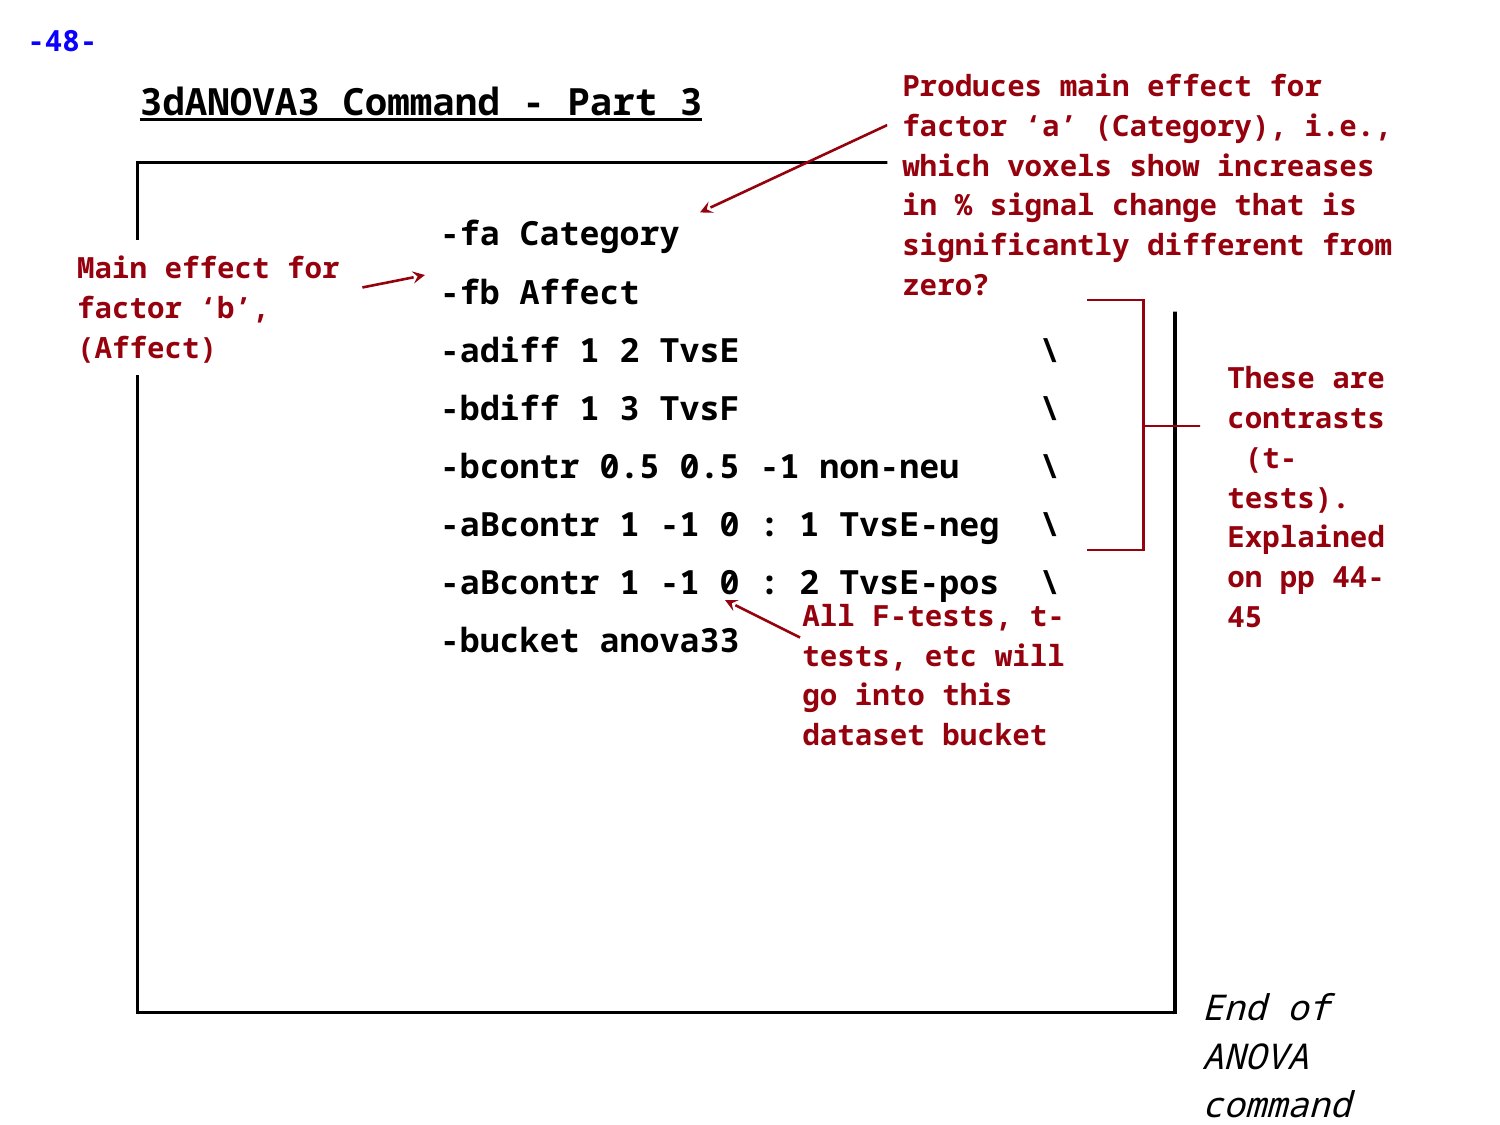

Produces main effect for factor ‘a’ (Category), i.e., which voxels show increases in % signal change that is significantly different from zero?
# 3dANOVA3 Command - Part 3
			-fa Category			\
			-fb Affect			\
			-adiff 1 2 TvsE		\
			-bdiff 1 3 TvsF		\
			-bcontr 0.5 0.5 -1 non-neu	\
			-aBcontr 1 -1 0 : 1 TvsE-neg	\
			-aBcontr 1 -1 0 : 2 TvsE-pos	\
			-bucket anova33
Main effect for factor ‘b’, (Affect)
These are contrasts (t-tests). Explained on pp 44-45
All F-tests, t-tests, etc will go into this dataset bucket
End of ANOVA command